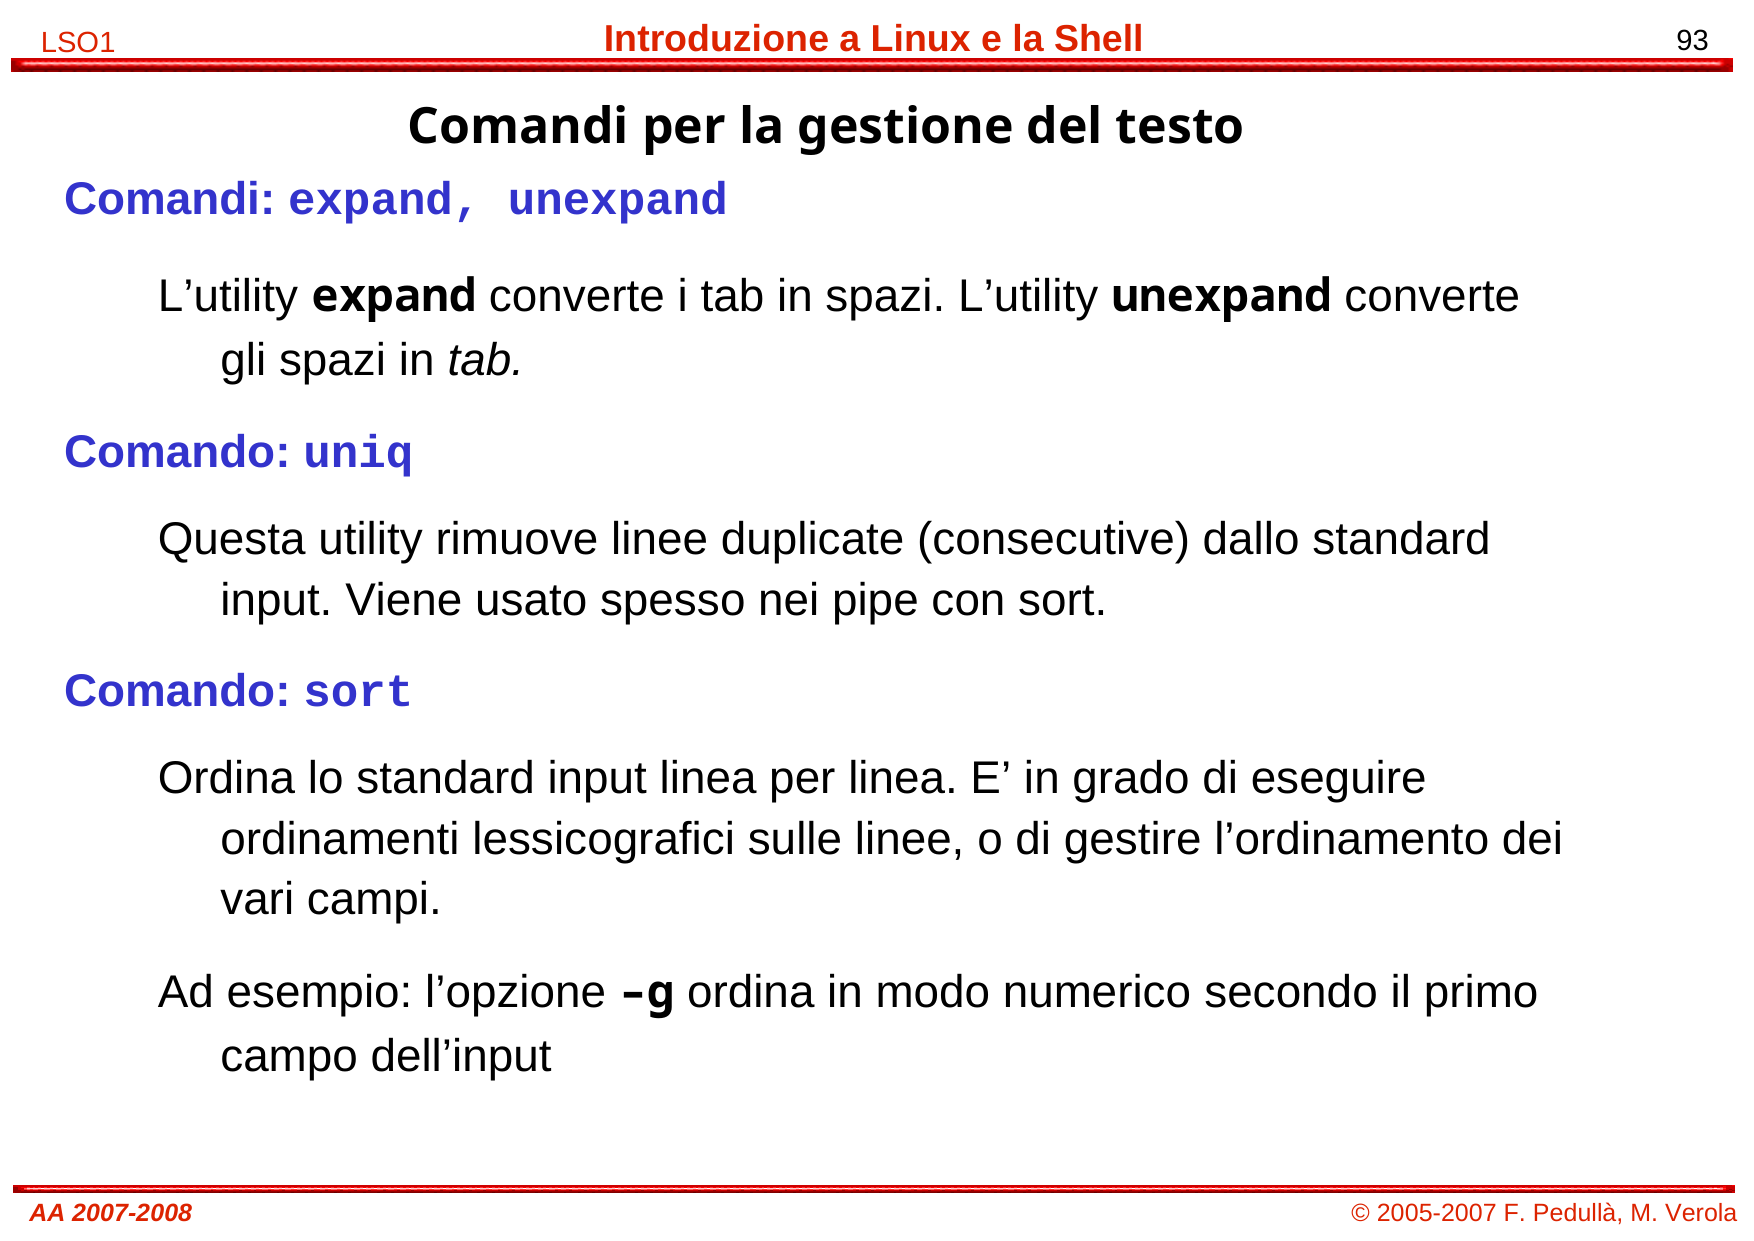

# Comandi per la gestione del testo
Comandi: expand, unexpand
L’utility expand converte i tab in spazi. L’utility unexpand converte gli spazi in tab.
Comando: uniq
Questa utility rimuove linee duplicate (consecutive) dallo standard input. Viene usato spesso nei pipe con sort.
Comando: sort
Ordina lo standard input linea per linea. E’ in grado di eseguire ordinamenti lessicografici sulle linee, o di gestire l’ordinamento dei vari campi.
Ad esempio: l’opzione –g ordina in modo numerico secondo il primo campo dell’input